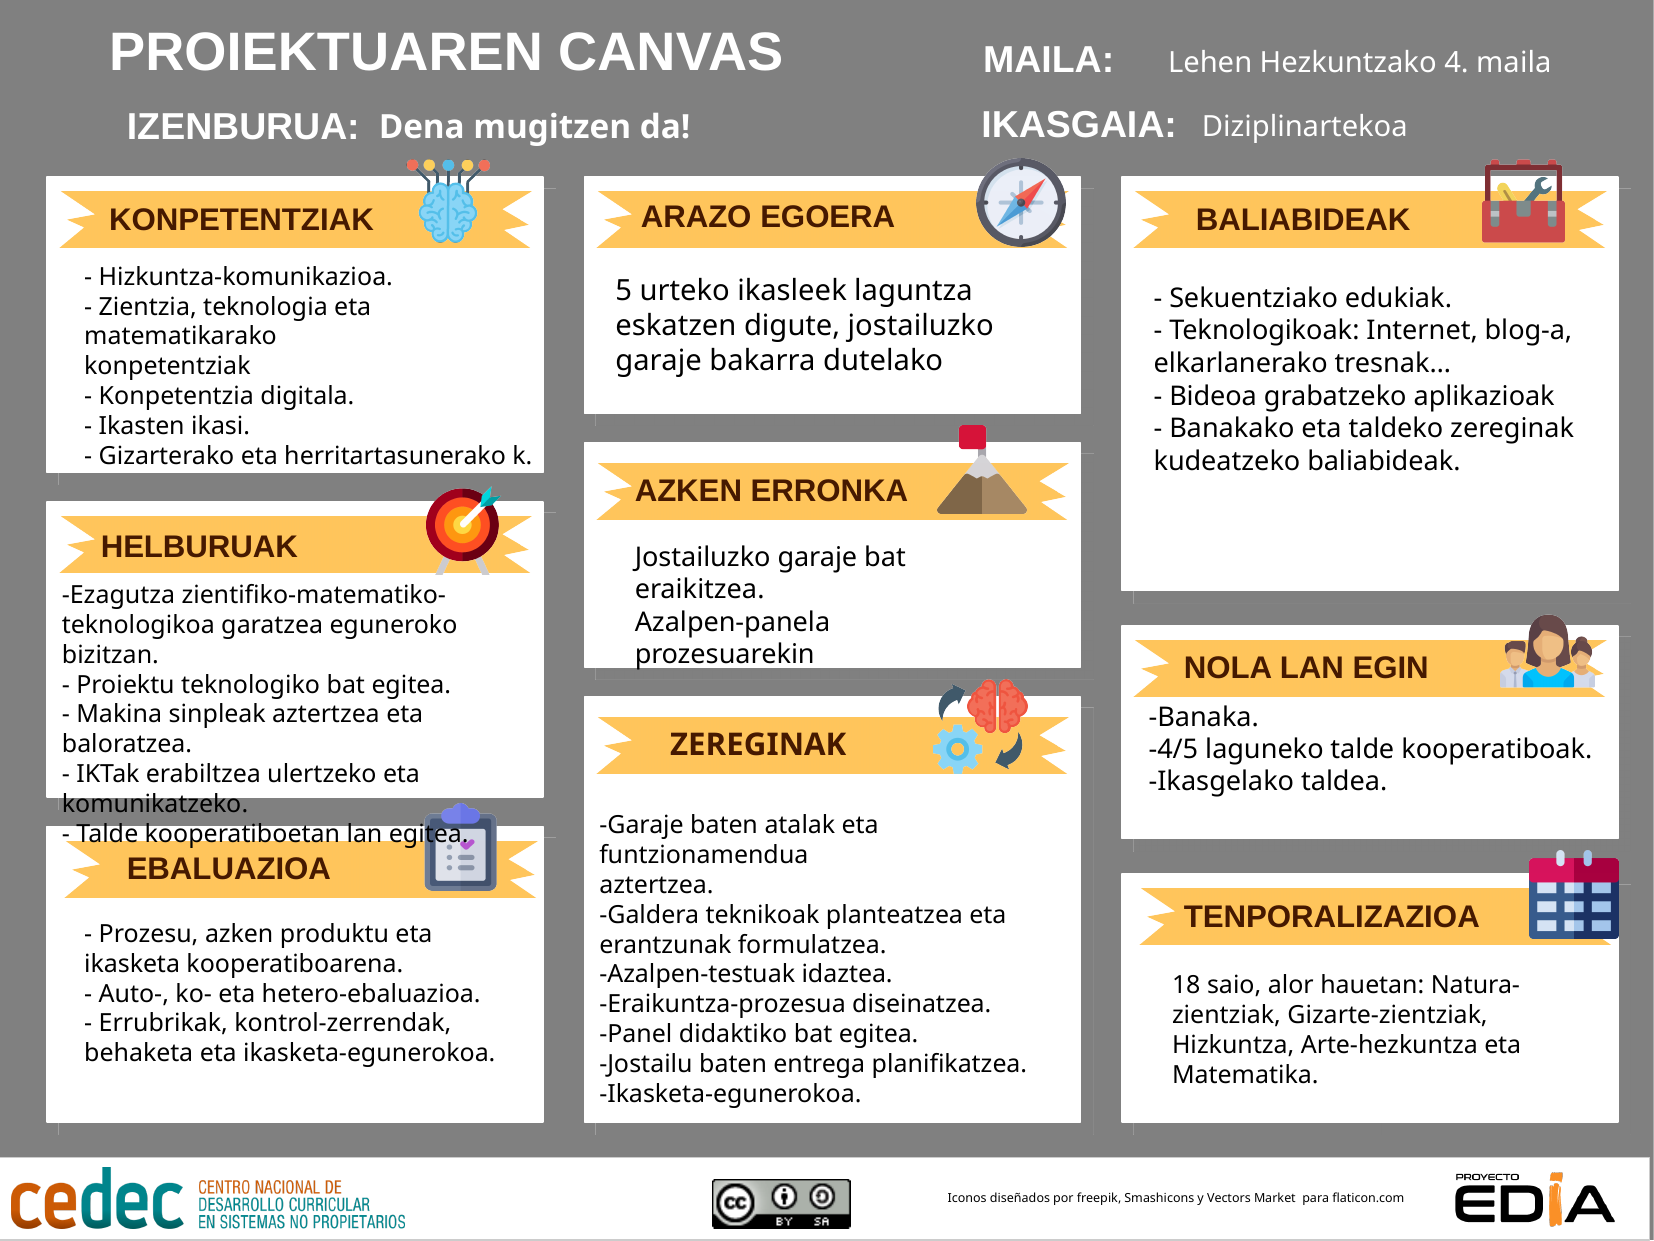

PROIEKTUAREN CANVAS
MAILA:
Lehen Hezkuntzako 4. maila
 IKASGAIA:
IZENBURUA:
 Dena mugitzen da!
Diziplinartekoa
ARAZO EGOERA
KONPETENTZIAK
BALIABIDEAK
- Hizkuntza-komunikazioa.
- Zientzia, teknologia eta matematikarako
konpetentziak
- Konpetentzia digitala.
- Ikasten ikasi.
- Gizarterako eta herritartasunerako k.
5 urteko ikasleek laguntza eskatzen digute, jostailuzko garaje bakarra dutelako
- Sekuentziako edukiak.
- Teknologikoak: Internet, blog-a, elkarlanerako tresnak…
- Bideoa grabatzeko aplikazioak
- Banakako eta taldeko zereginak kudeatzeko baliabideak.
AZKEN ERRONKA
HELBURUAK
Jostailuzko garaje bat eraikitzea.
Azalpen-panela prozesuarekin
-Ezagutza zientifiko-matematiko-teknologikoa garatzea eguneroko bizitzan.
- Proiektu teknologiko bat egitea.
- Makina sinpleak aztertzea eta baloratzea.
- IKTak erabiltzea ulertzeko eta komunikatzeko.
- Talde kooperatiboetan lan egitea.
NOLA LAN EGIN
-Banaka.
-4/5 laguneko talde kooperatiboak.
-Ikasgelako taldea.
ZEREGINAK
-Garaje baten atalak eta funtzionamendua
aztertzea.
-Galdera teknikoak planteatzea eta erantzunak formulatzea.
-Azalpen-testuak idaztea.
-Eraikuntza-prozesua diseinatzea.
-Panel didaktiko bat egitea.
-Jostailu baten entrega planifikatzea.
-Ikasketa-egunerokoa.
EBALUAZIOA
TENPORALIZAZIOA
- Prozesu, azken produktu eta ikasketa kooperatiboarena.
- Auto-, ko- eta hetero-ebaluazioa.
- Errubrikak, kontrol-zerrendak, behaketa eta ikasketa-egunerokoa.
18 saio, alor hauetan: Natura-zientziak, Gizarte-zientziak, Hizkuntza, Arte-hezkuntza eta Matematika.
Iconos diseñados por freepik, Smashicons y Vectors Market para flaticon.com